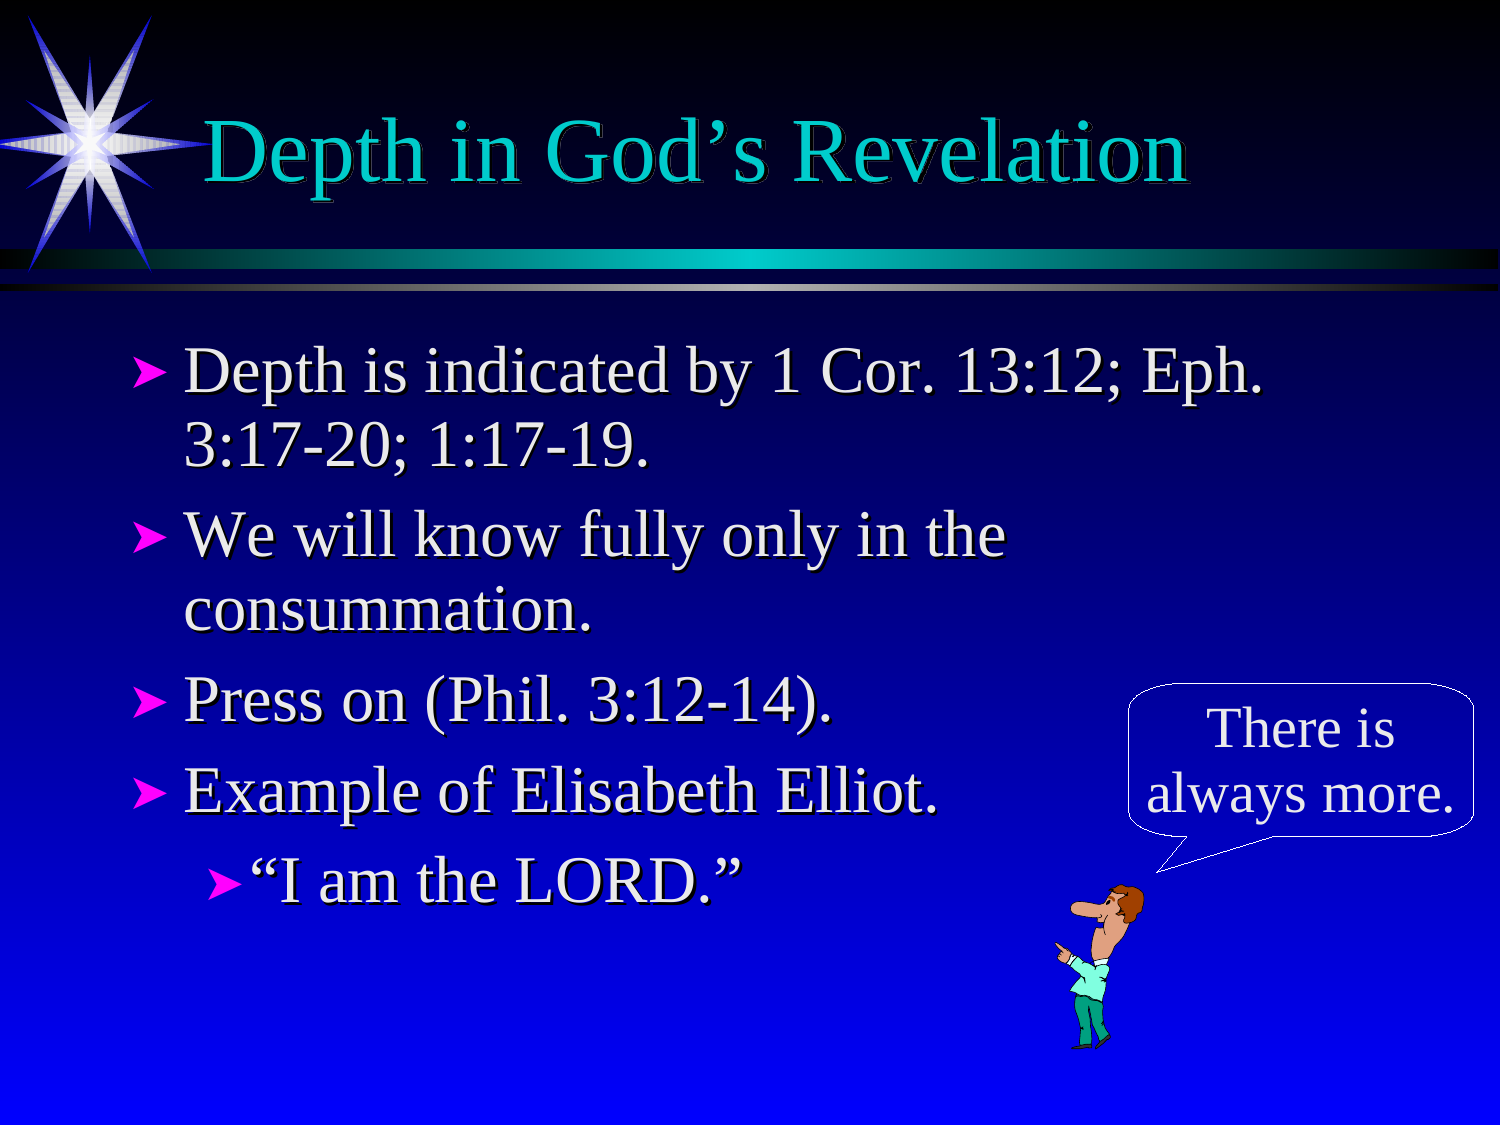

# Depth in God’s Revelation
Depth is indicated by 1 Cor. 13:12; Eph. 3:17-20; 1:17-19.
We will know fully only in the consummation.
Press on (Phil. 3:12-14).
Example of Elisabeth Elliot.
“I am the LORD.”
There is
always more.